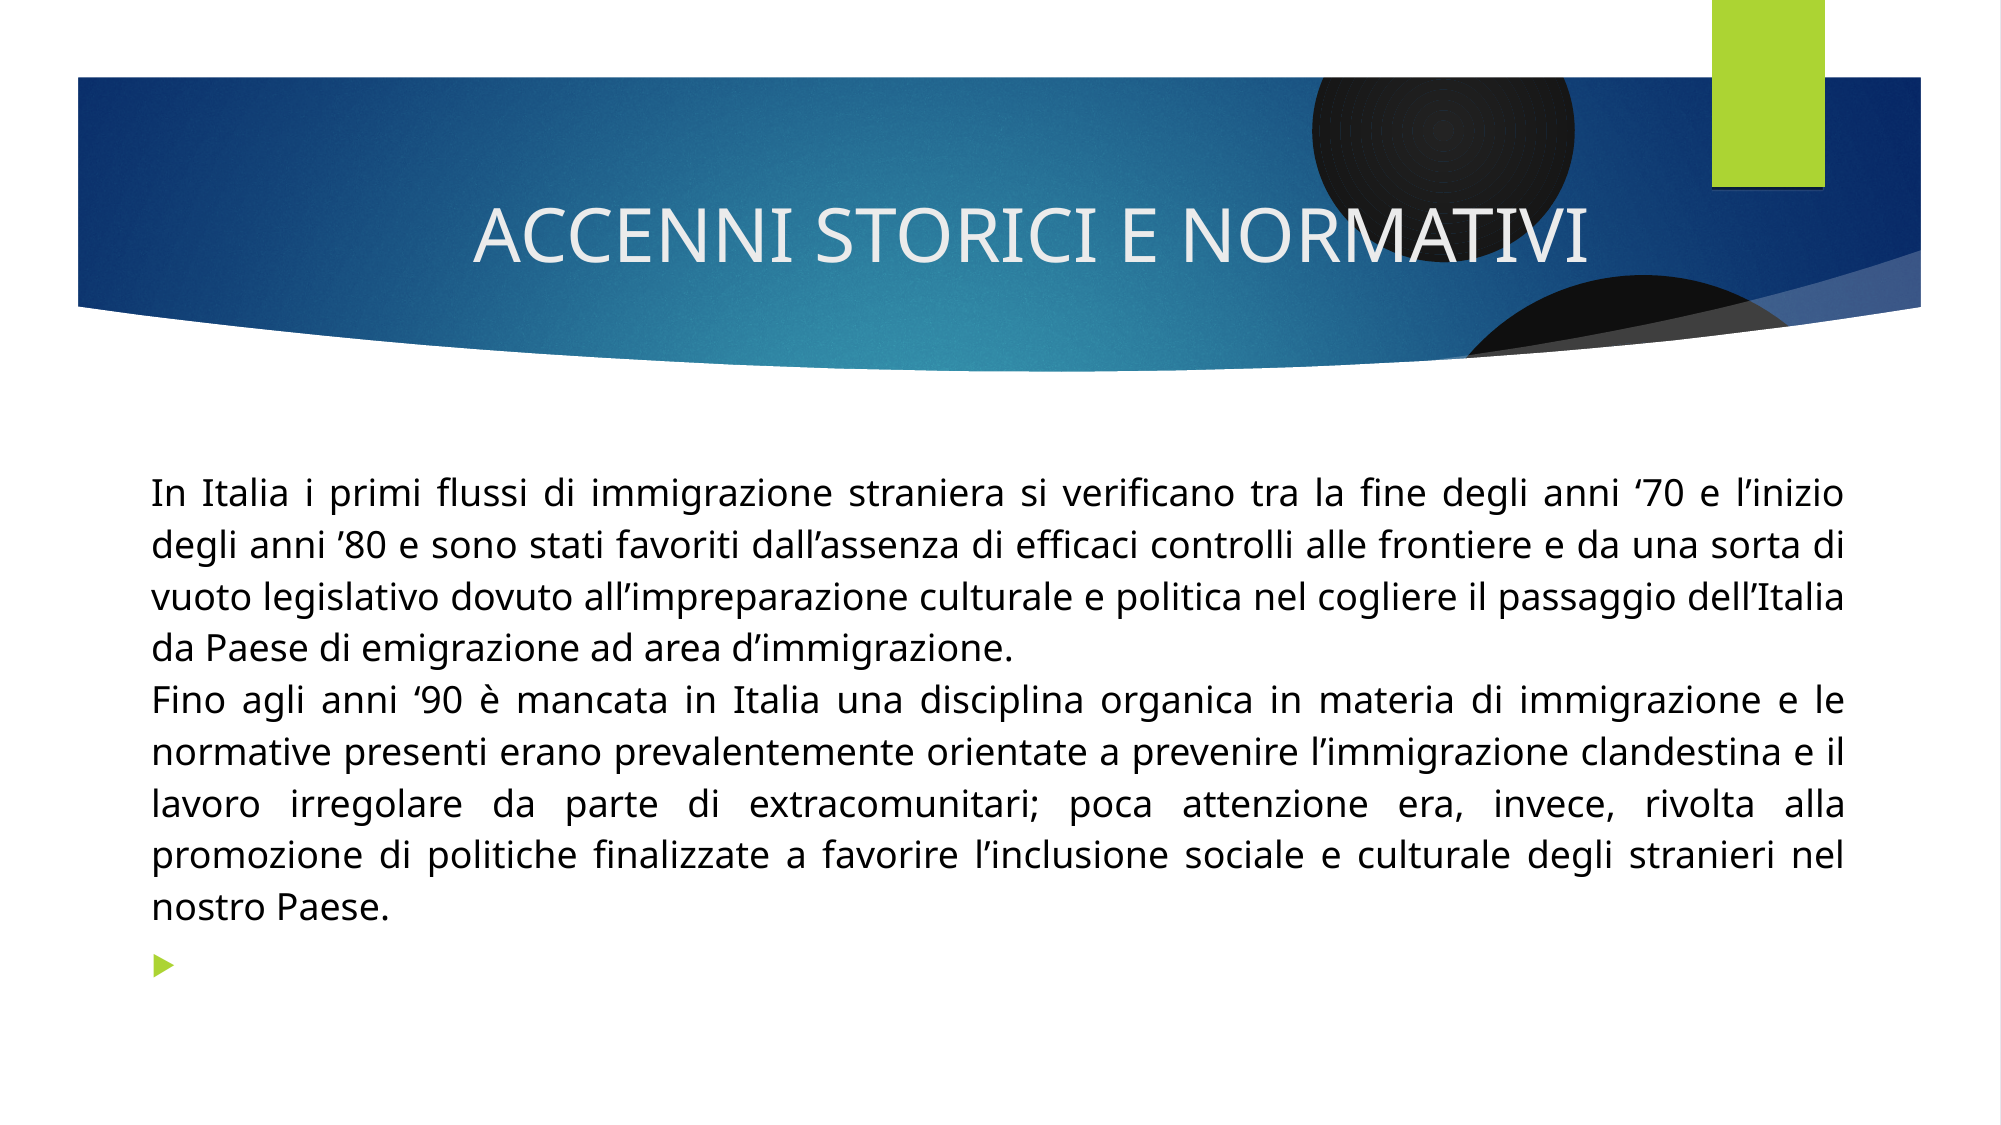

# ACCENNI STORICI E NORMATIVI
In Italia i primi flussi di immigrazione straniera si verificano tra la fine degli anni ‘70 e l’inizio degli anni ’80 e sono stati favoriti dall’assenza di efficaci controlli alle frontiere e da una sorta di vuoto legislativo dovuto all’impreparazione culturale e politica nel cogliere il passaggio dell’Italia da Paese di emigrazione ad area d’immigrazione.
Fino agli anni ‘90 è mancata in Italia una disciplina organica in materia di immigrazione e le normative presenti erano prevalentemente orientate a prevenire l’immigrazione clandestina e il lavoro irregolare da parte di extracomunitari; poca attenzione era, invece, rivolta alla promozione di politiche finalizzate a favorire l’inclusione sociale e culturale degli stranieri nel nostro Paese.